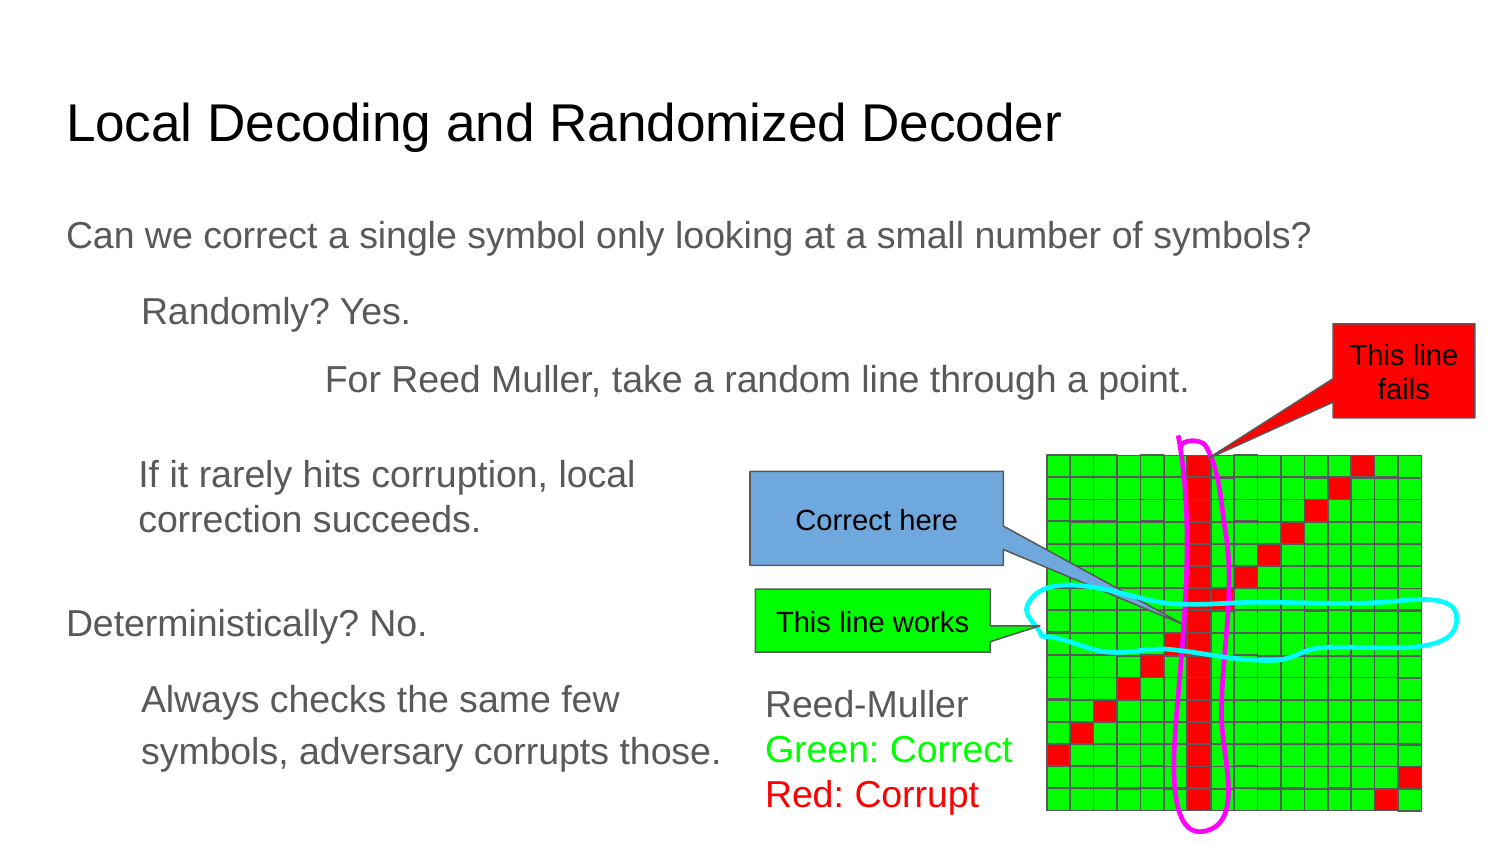

# Local Decoding and Randomized Decoder
Can we correct a single symbol only looking at a small number of symbols?
Randomly? Yes.
This line fails
For Reed Muller, take a random line through a point.
If it rarely hits corruption, local correction succeeds.
Reed-Muller
Green: Correct
Red: Corrupt
Correct here
Deterministically? No.
Always checks the same few symbols, adversary corrupts those.
This line works